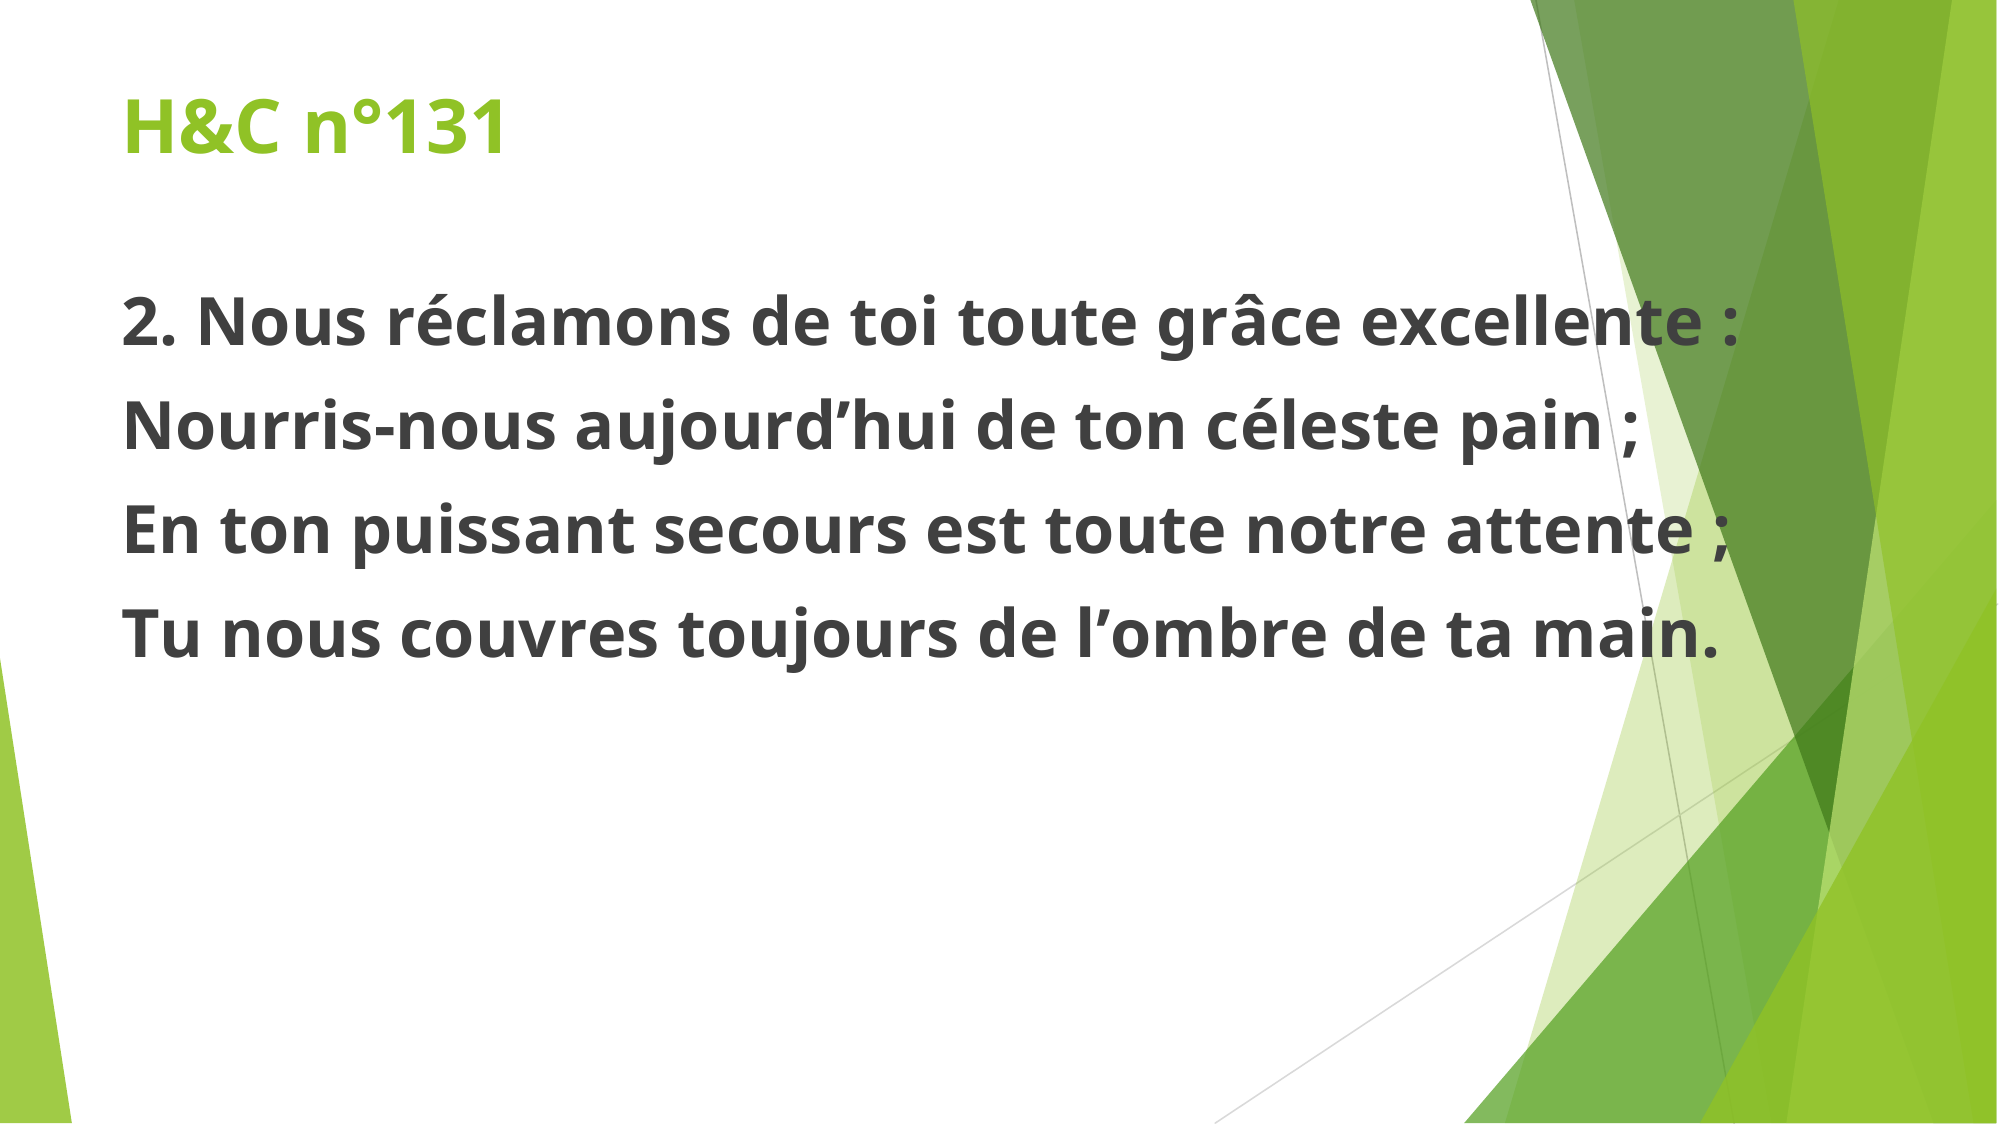

H&C n°131
2. Nous réclamons de toi toute grâce excellente :
Nourris-nous aujourd’hui de ton céleste pain ;
En ton puissant secours est toute notre attente ;
Tu nous couvres toujours de l’ombre de ta main.